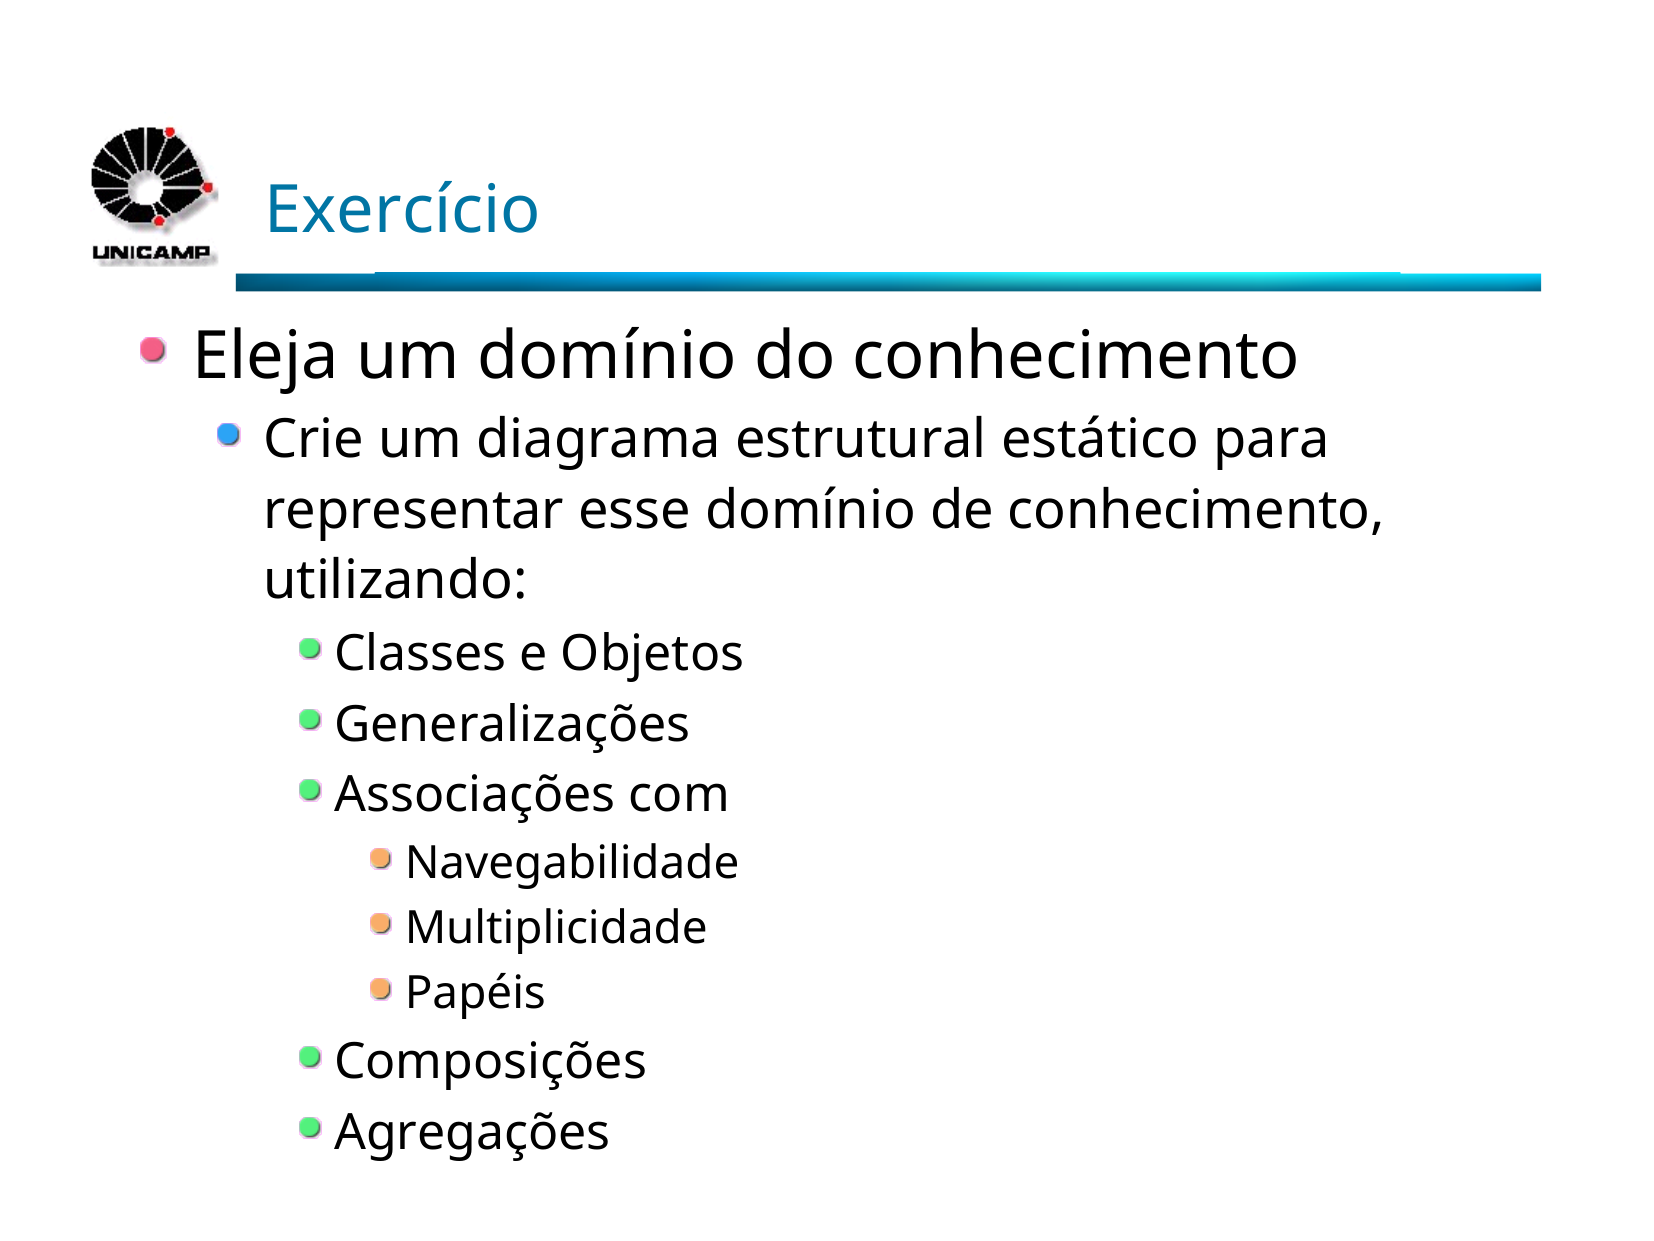

# Exercício
Eleja um domínio do conhecimento
Crie um diagrama estrutural estático para representar esse domínio de conhecimento, utilizando:
Classes e Objetos
Generalizações
Associações com
Navegabilidade
Multiplicidade
Papéis
Composições
Agregações